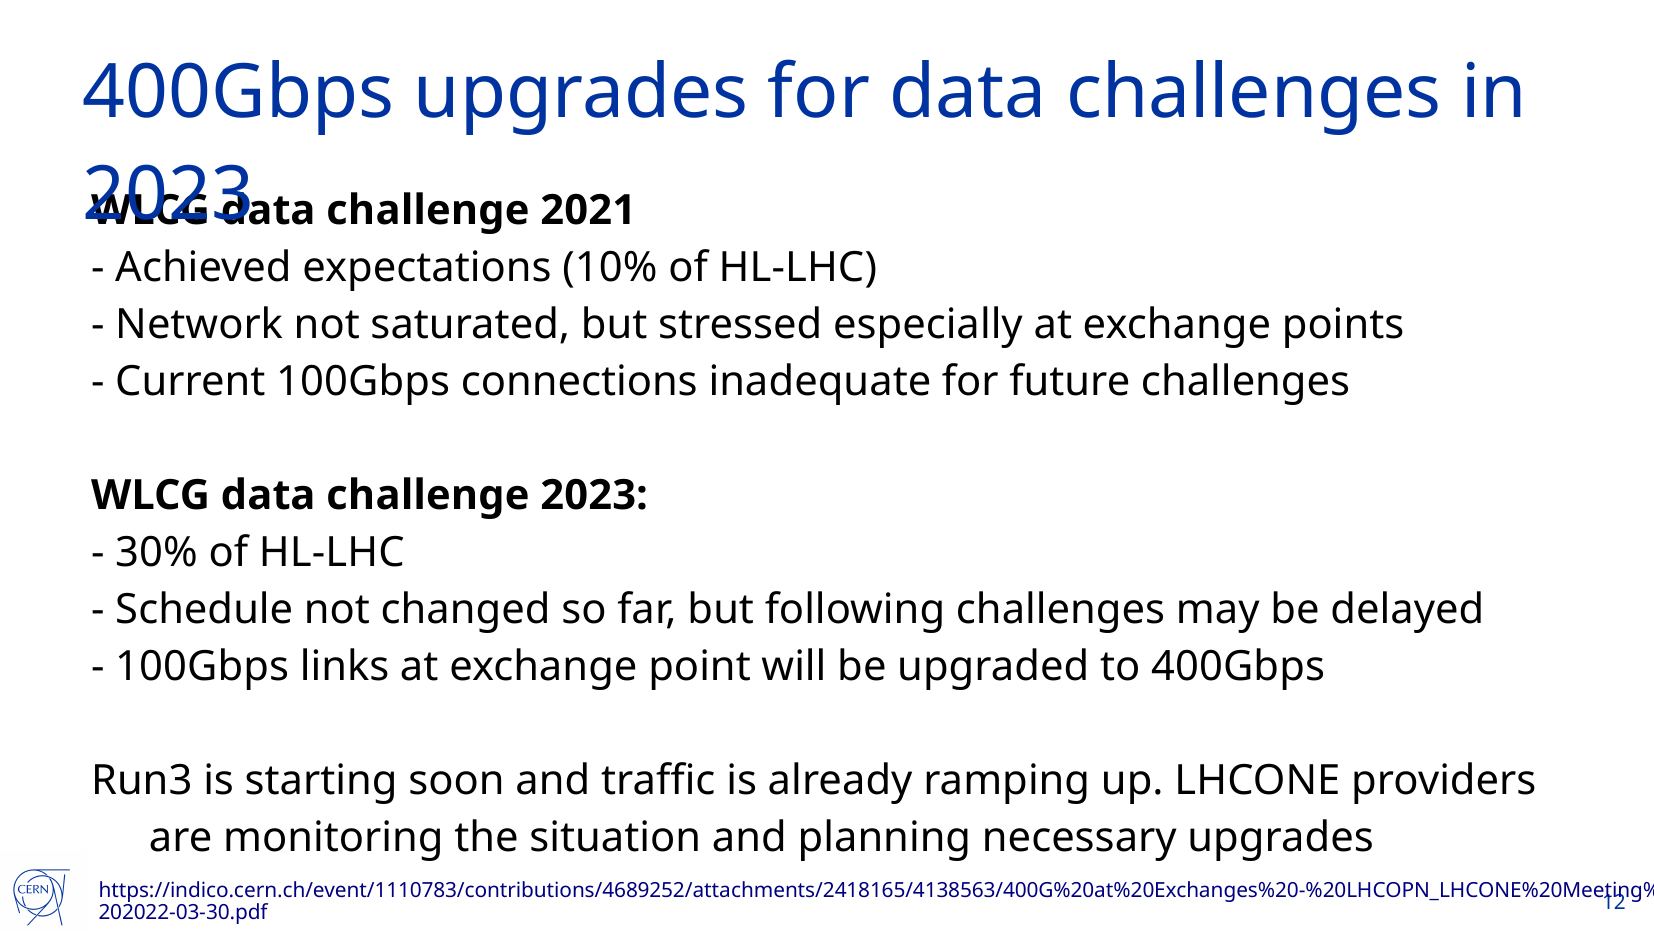

# 400Gbps upgrades for data challenges in 2023
WLCG data challenge 2021
- Achieved expectations (10% of HL-LHC)
- Network not saturated, but stressed especially at exchange points
- Current 100Gbps connections inadequate for future challenges
WLCG data challenge 2023:
- 30% of HL-LHC
- Schedule not changed so far, but following challenges may be delayed
- 100Gbps links at exchange point will be upgraded to 400Gbps
Run3 is starting soon and traffic is already ramping up. LHCONE providers are monitoring the situation and planning necessary upgrades
https://indico.cern.ch/event/1110783/contributions/4689252/attachments/2418165/4138563/400G%20at%20Exchanges%20-%20LHCOPN_LHCONE%20Meeting%202022-03-30.pdf
12